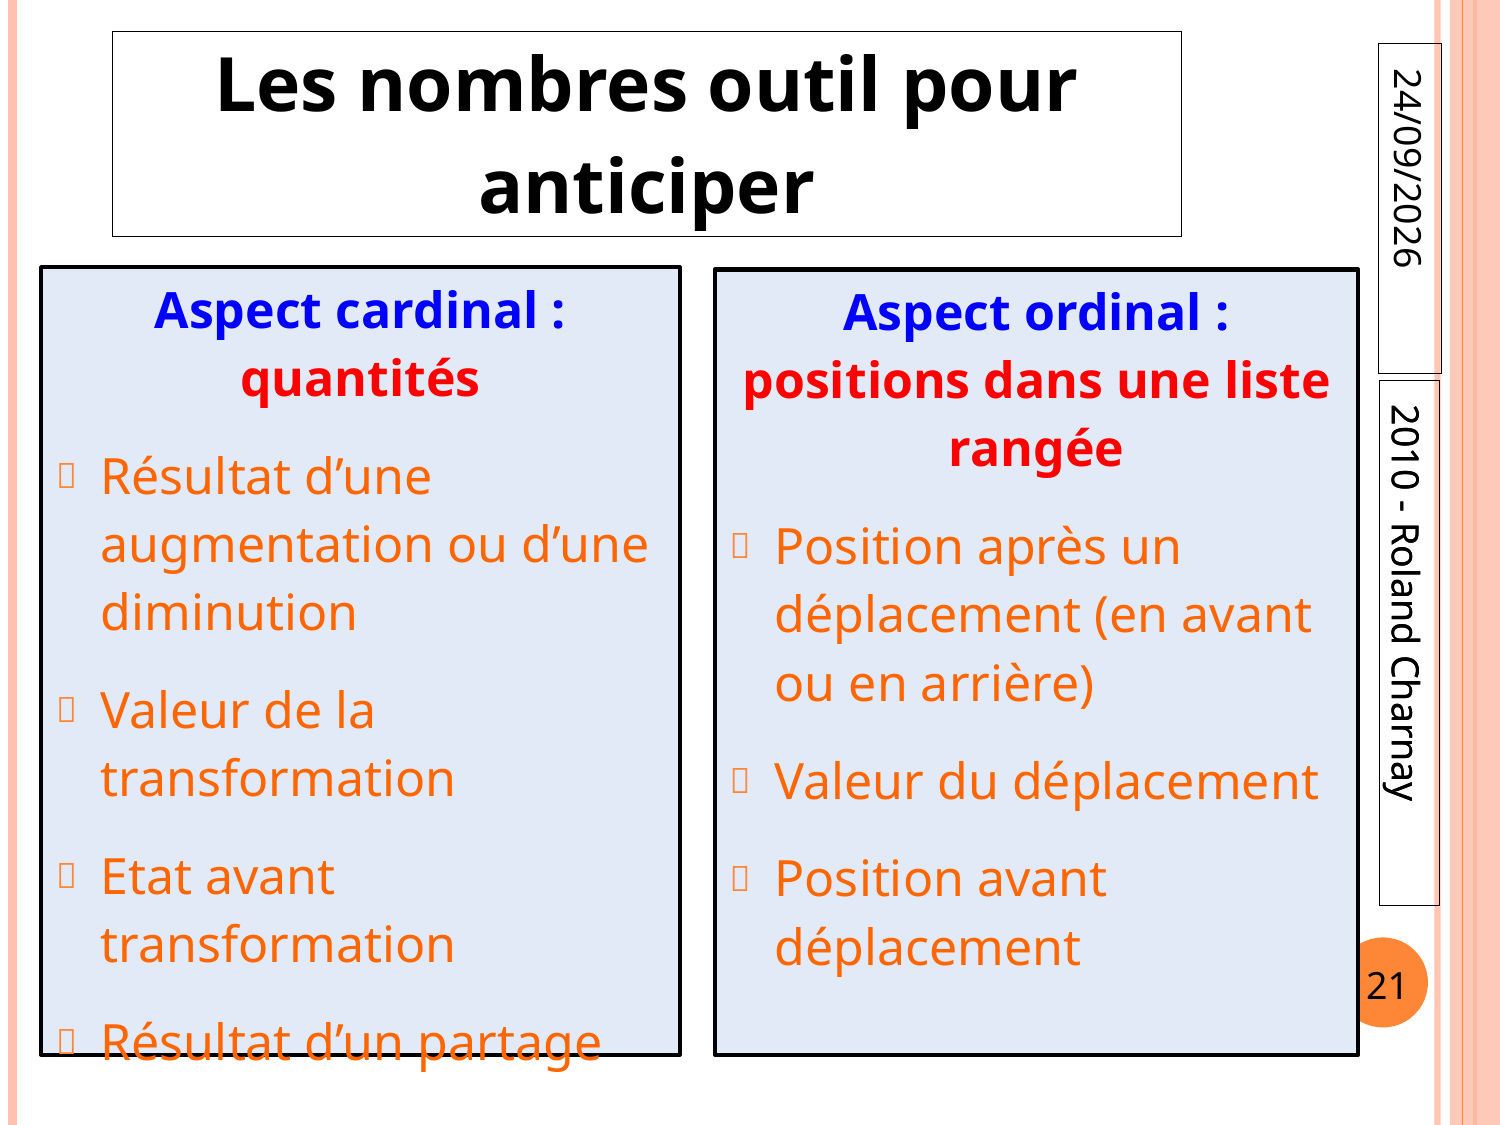

# Les nombres outil pour anticiper
Aspect cardinal : quantités
Résultat d’une augmentation ou d’une diminution
Valeur de la transformation
Etat avant transformation
Résultat d’un partage
Aspect ordinal : positions dans une liste rangée
Position après un déplacement (en avant ou en arrière)
Valeur du déplacement
Position avant déplacement
<footer>2010 - Roland Charnay